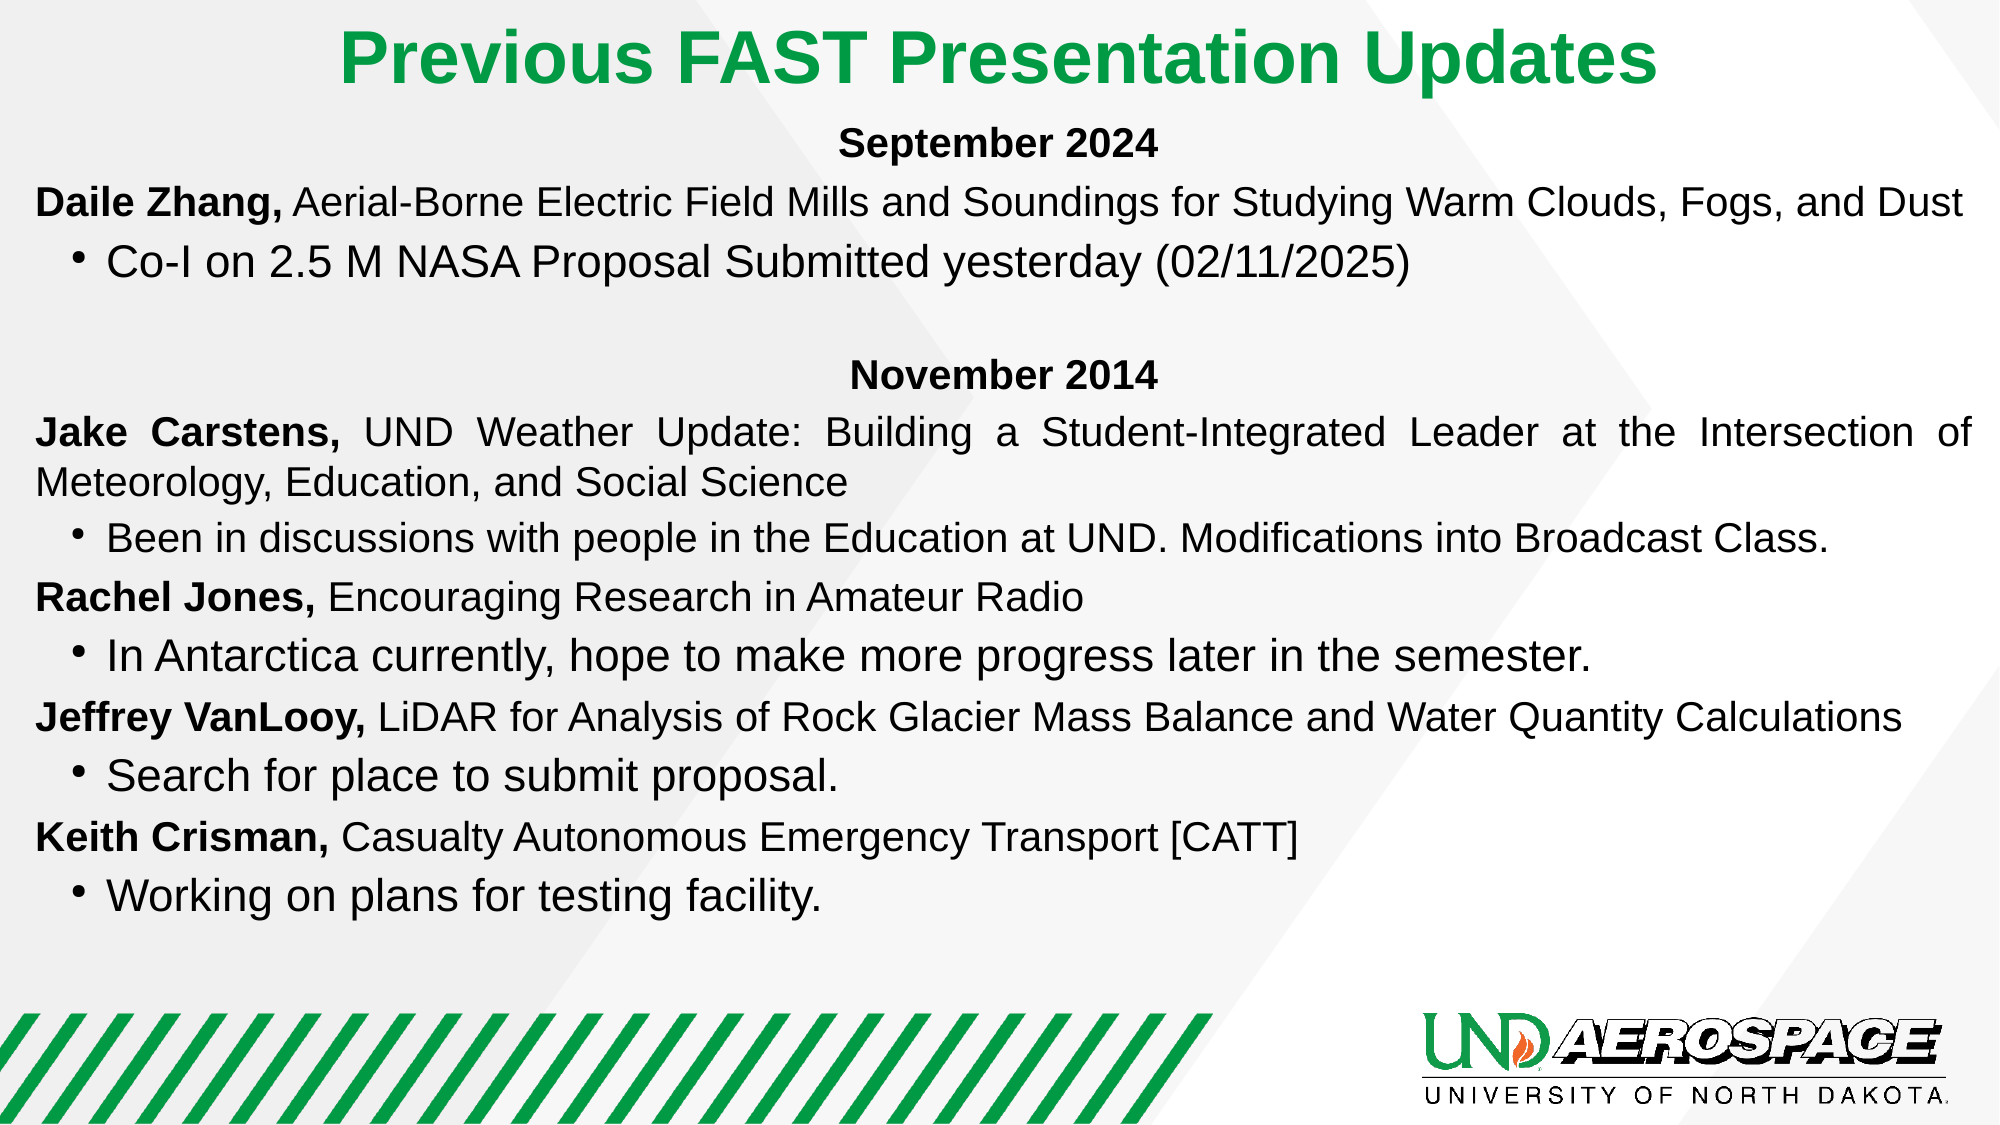

Previous FAST Presentation Updates
September 2024
Daile Zhang, Aerial-Borne Electric Field Mills and Soundings for Studying Warm Clouds, Fogs, and Dust
Co-I on 2.5 M NASA Proposal Submitted yesterday (02/11/2025)
November 2014
Jake Carstens, UND Weather Update: Building a Student-Integrated Leader at the Intersection of Meteorology, Education, and Social Science
Been in discussions with people in the Education at UND. Modifications into Broadcast Class.
Rachel Jones, Encouraging Research in Amateur Radio
In Antarctica currently, hope to make more progress later in the semester.
Jeffrey VanLooy, LiDAR for Analysis of Rock Glacier Mass Balance and Water Quantity Calculations
Search for place to submit proposal.
Keith Crisman, Casualty Autonomous Emergency Transport [CATT]
Working on plans for testing facility.